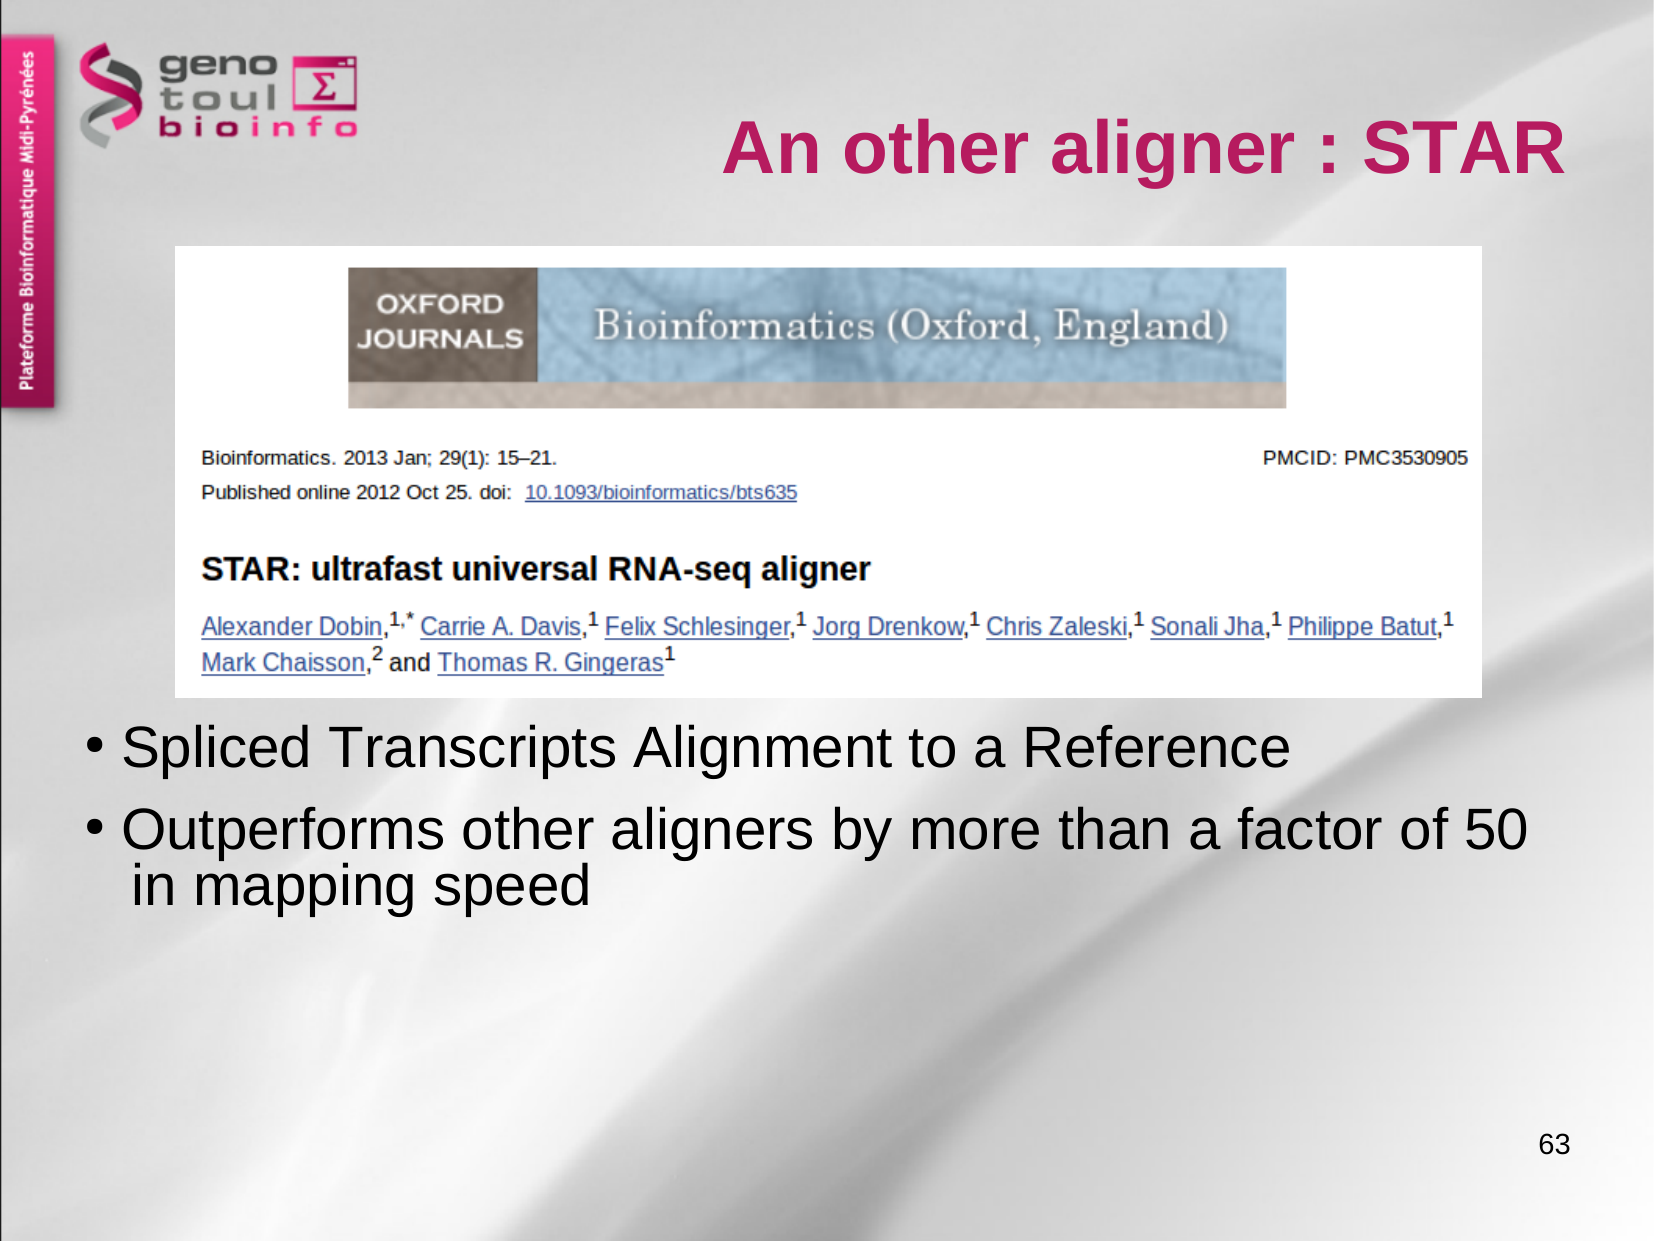

# An other aligner : STAR
 Spliced Transcripts Alignment to a Reference
 Outperforms other aligners by more than a factor of 50 in mapping speed